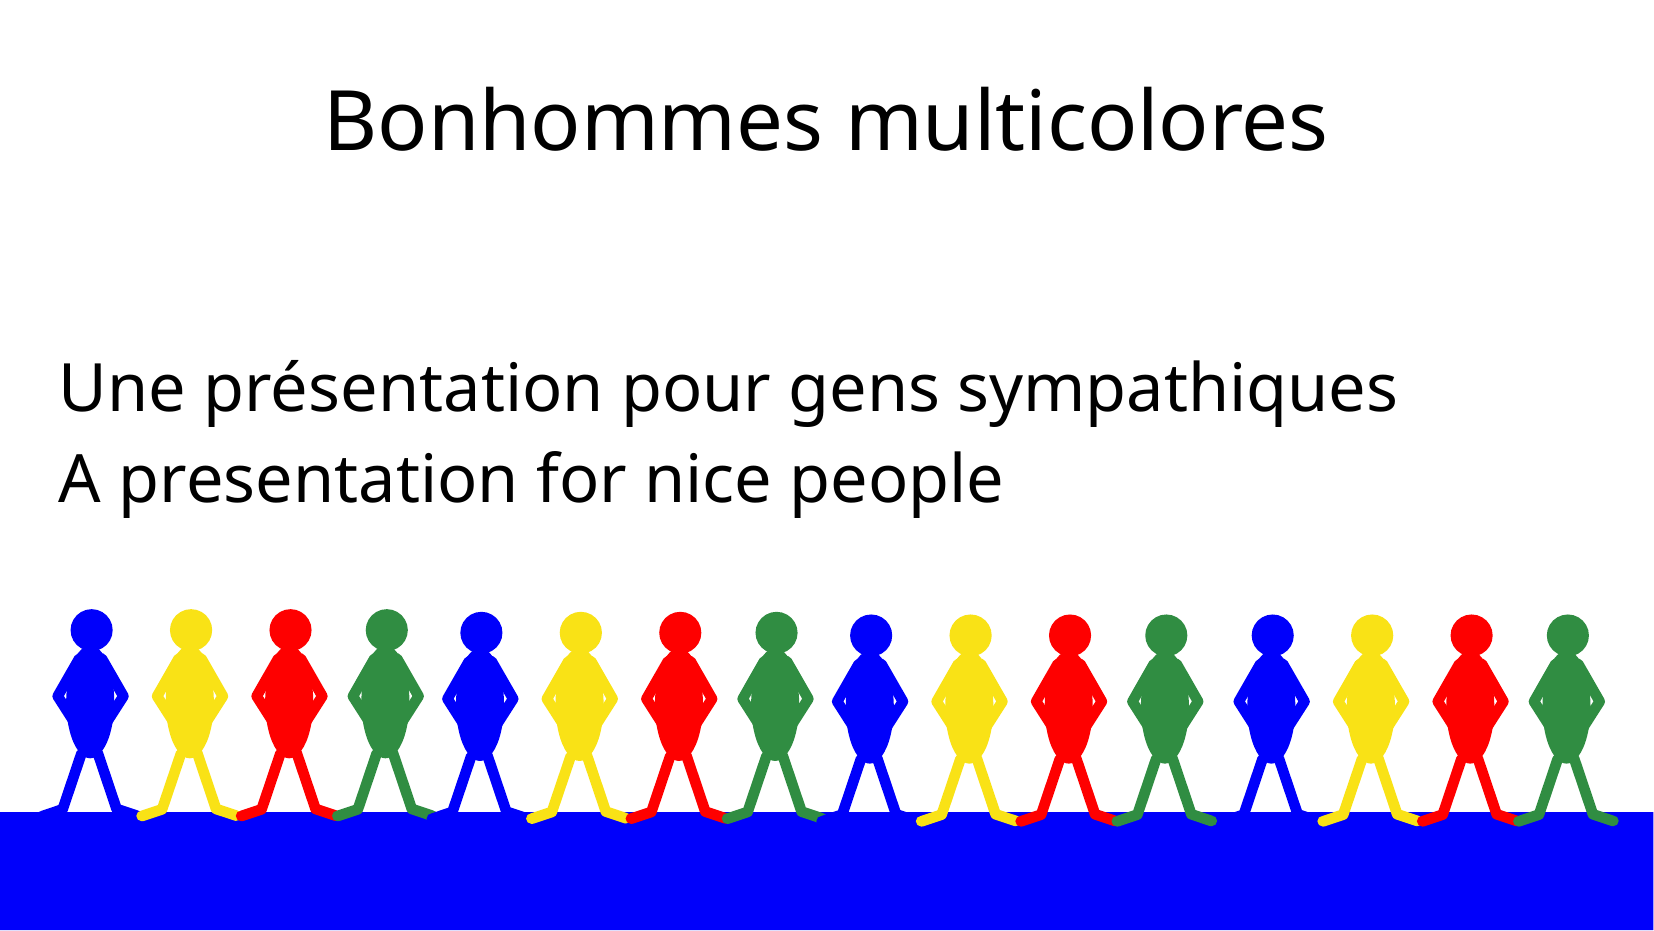

# Bonhommes multicolores
Une présentation pour gens sympathiques
A presentation for nice people